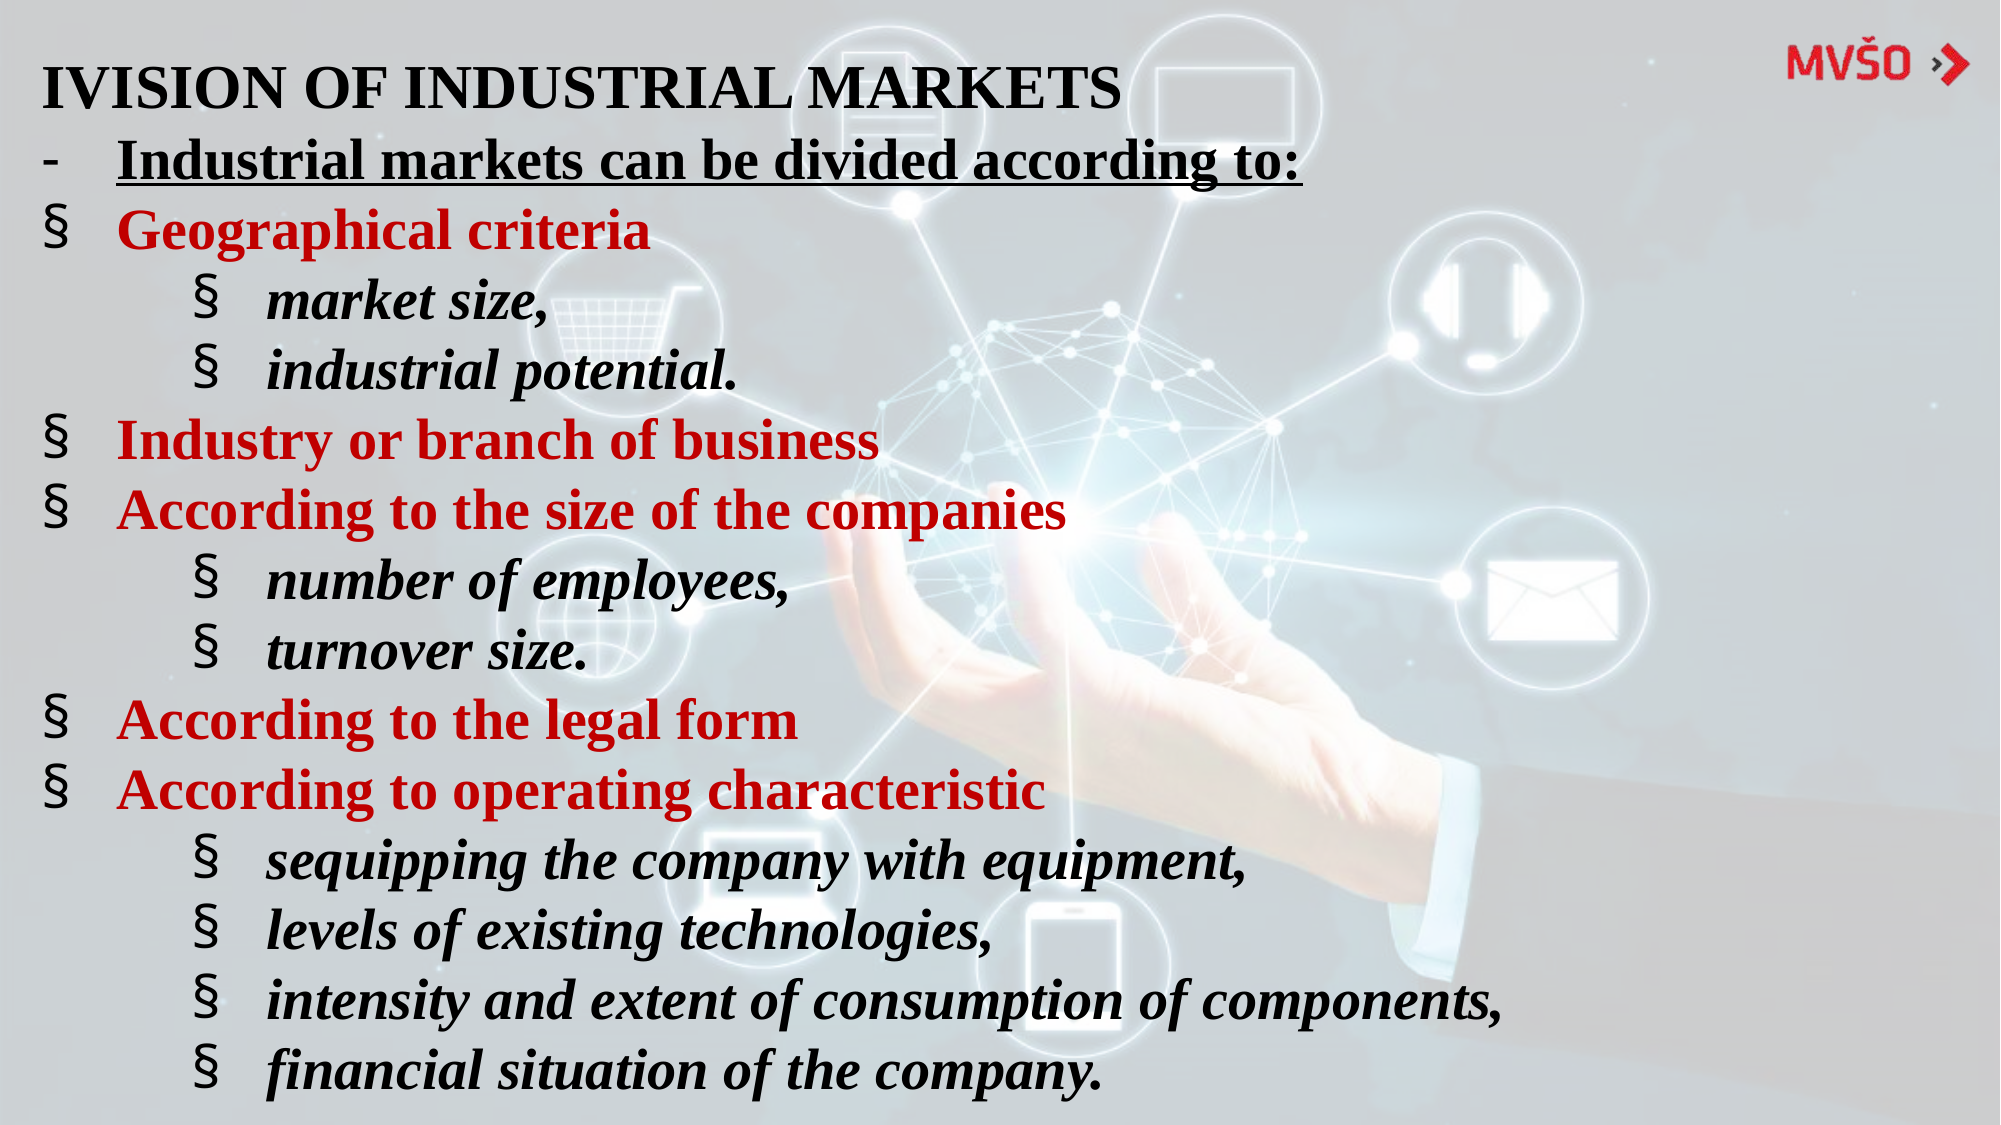

IVISION OF INDUSTRIAL MARKETS
Industrial markets can be divided according to:
Geographical criteria
market size,
industrial potential.
Industry or branch of business
According to the size of the companies
number of employees,
turnover size.
According to the legal form
According to operating characteristic
sequipping the company with equipment,
levels of existing technologies,
intensity and extent of consumption of components,
financial situation of the company.